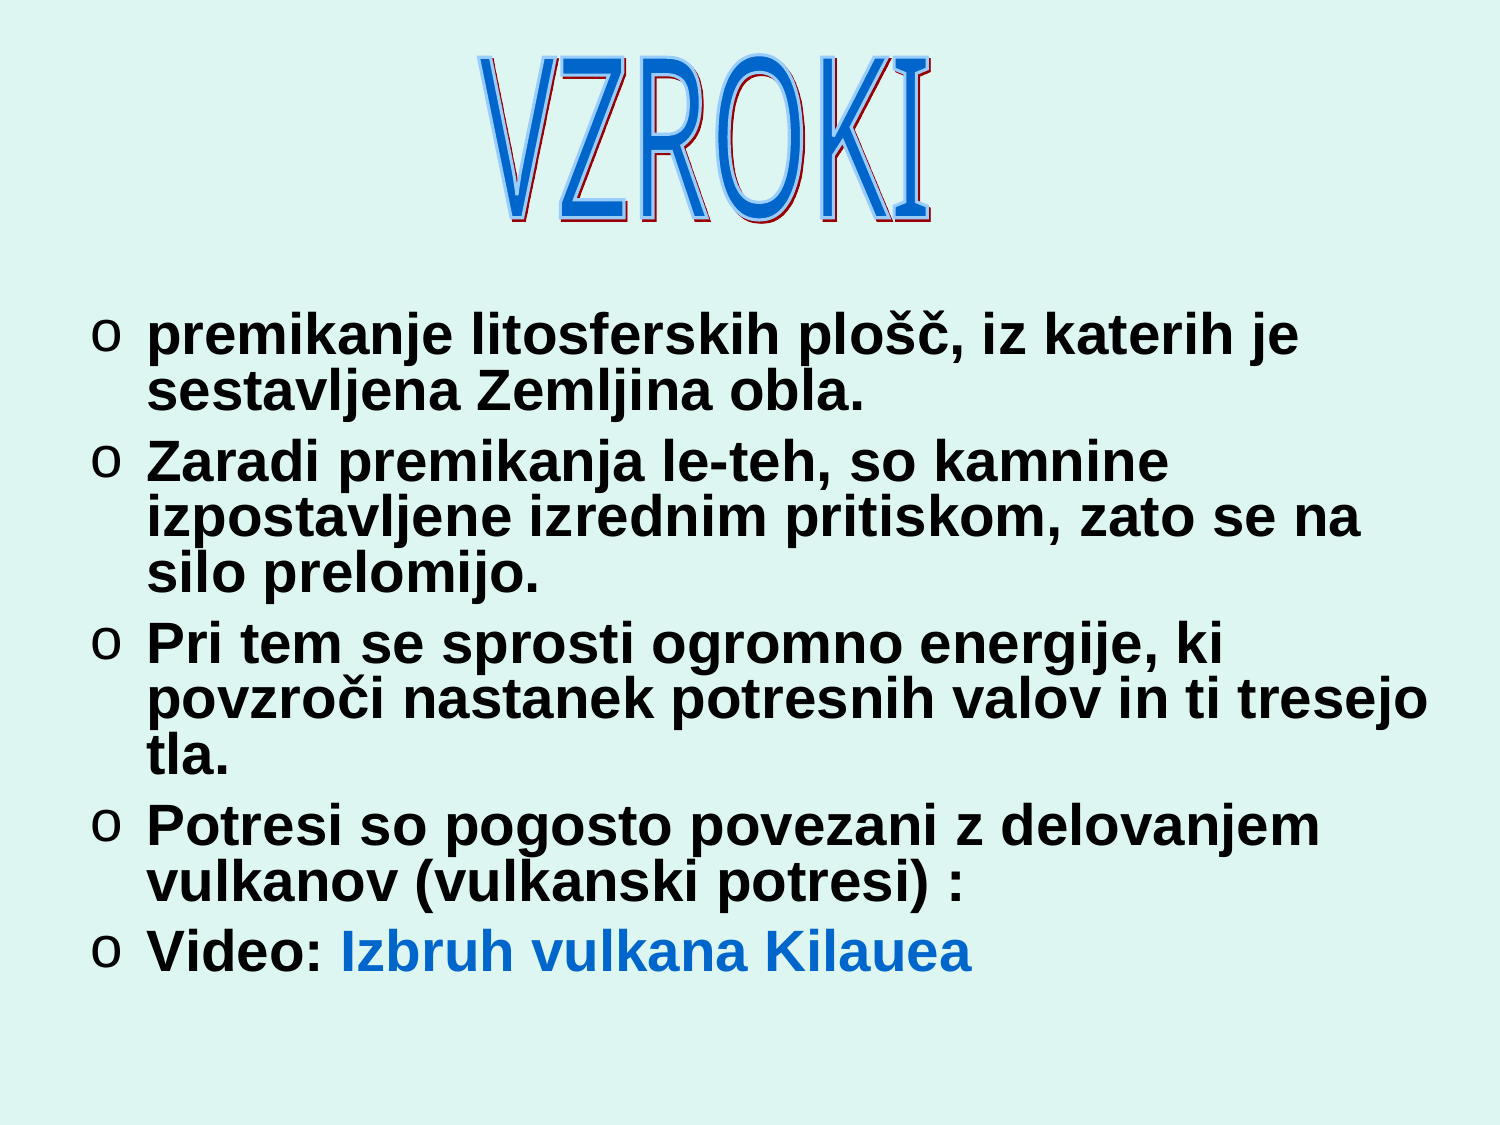

VZROKI
# premikanje litosferskih plošč, iz katerih je sestavljena Zemljina obla.
Zaradi premikanja le-teh, so kamnine izpostavljene izrednim pritiskom, zato se na silo prelomijo.
Pri tem se sprosti ogromno energije, ki povzroči nastanek potresnih valov in ti tresejo tla.
Potresi so pogosto povezani z delovanjem vulkanov (vulkanski potresi) :
Video: Izbruh vulkana Kilauea